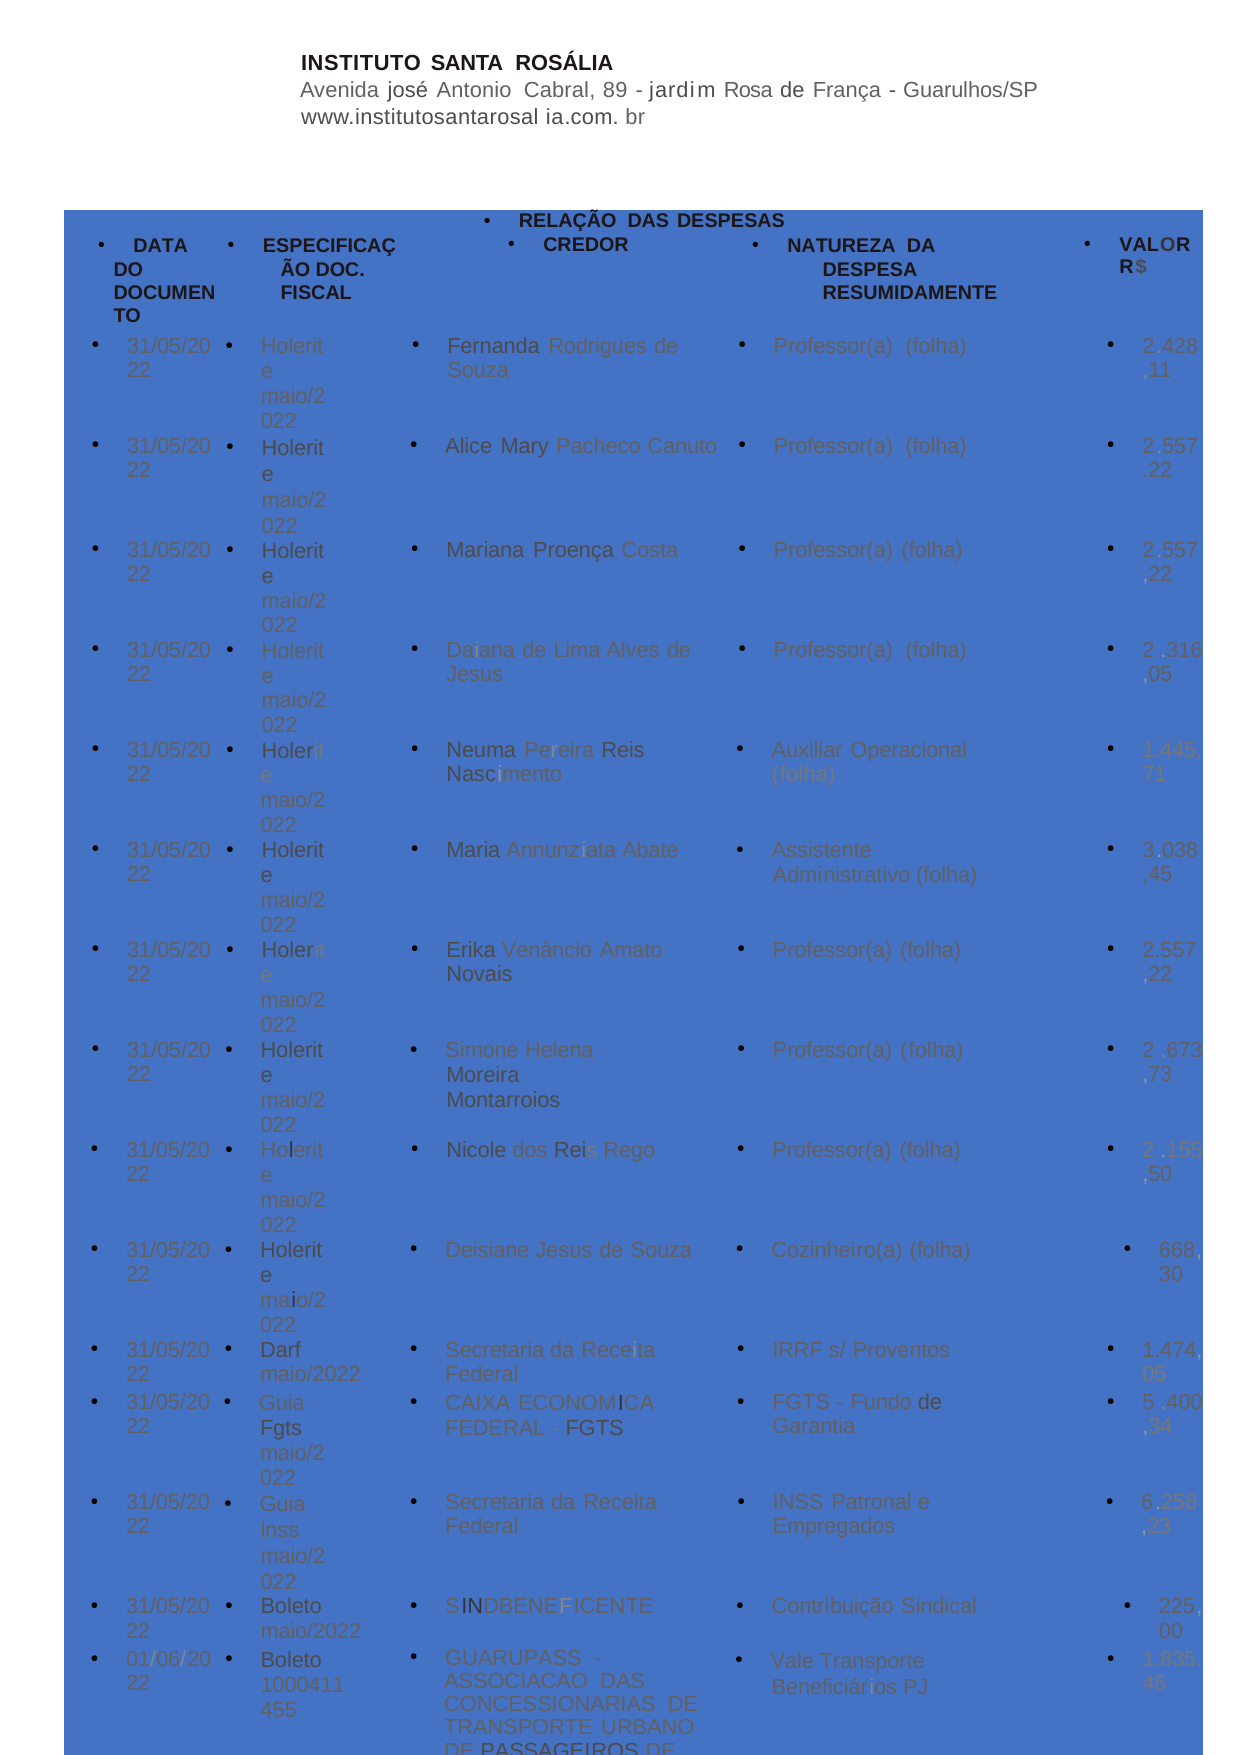

INSTITUTO SANTA ROSÁLIA
Avenida josé Antonio Cabral, 89 - jardim Rosa de França - Guarulhos/SP www.institutosantarosal ia.com. br
| RELAÇÃO DAS DESPESAS | | | | |
| --- | --- | --- | --- | --- |
| DATA DO DOCUMENTO | ESPECIFICAÇÃO DOC. FISCAL | CREDOR | NATUREZA DA DESPESA RESUMIDAMENTE | VALOR R$ |
| 31/05/2022 | Holerite maio/2022 | Fernanda Rodrigues de Souza | Professor(a) (folha) | 2.428,11 |
| 31/05/2022 | Holerite maio/2022 | Alice Mary Pacheco Canuto | Professor(a) (folha) | 2.557.22 |
| 31/05/2022 | Holerite maio/2022 | Mariana Proença Costa | Professor(a) (folha) | 2.557,22 |
| 31/05/2022 | Holerite maio/2022 | Daiana de Lima Alves de Jesus | Professor(a) (folha) | 2 .316,05 |
| 31/05/2022 | Holerite maio/2022 | Neuma Pereira Reis Nascimento | Auxiliar Operacional (folha) | 1.445,71 |
| 31/05/2022 | Holerite maio/2022 | Maria Annunziata Abate | Assistente Administrativo (folha) | 3.038,45 |
| 31/05/2022 | Holerite maio/2022 | Erika Venâncio Amato Novais | Professor(a) (folha) | 2.557,22 |
| 31/05/2022 | Holerite maio/2022 | Simone Helena Moreira Montarroios | Professor(a) (folha) | 2 .673,73 |
| 31/05/2022 | Holerite maio/2022 | Nicole dos Reis Rego | Professor(a) (folha) | 2 .155,50 |
| 31/05/2022 | Holerite maio/2022 | Deisiane Jesus de Souza | Cozinheiro(a) (folha) | 668,30 |
| 31/05/2022 | Darf maio/2022 | Secretaria da Receita Federal | IRRF s/ Proventos | 1.474,05 |
| 31/05/2022 | Guia Fgts maio/2022 | CAIXA ECONOMICA FEDERAL - FGTS | FGTS - Fundo de Garantia | 5 .400,34 |
| 31/05/2022 | Guia lnss maio/2022 | Secretaria da Receita Federal | INSS Patronal e Empregados | 6.258,23 |
| 31/05/2022 | Boleto maio/2022 | SINDBENEFICENTE | Contribuição Sindical | 225,00 |
| 01/06/2022 | Boleto 1000411455 | GUARUPASS - ASSOCIACAO DAS CONCESSIONARIAS DE TRANSPORTE URBANO DE PASSAGEIROS DE GUARULHOS E REGIAO | Vale Transporte Beneficiários PJ | 1.835.46 |
| 01/06/2022 | Nota fiscal de serviços NF.577916 | sodexo pass do Brasil serviços e comercio SA | Vale Alimentação/Refeição PJ | 3.853,80 |
| 02/06/2022 | Fatura Fatura 33705 | RP COMERCIO DE COPIADORAS LTDA -EPP | Locação de Impressoras PJ | 330.52 |
| 02/06/2022 | Guia Fgts junho/2022 | CAIXA ECONOMICA FEDERAL - FGTS | FGTS - Fundo de Garantia | 2 .360.24 |
| 03/06/2022 | Extrato/Tarifa junho/2022 | BANCO DO BRASIL SA (Agência. 2876) | Financeira | 5,00 |
| 07/06/2022 | Nota fiscal de serviços N.F 6249 | EVYDENCE MEDICINA DO TRABALHO EIRELI | Medicina do Trabalho | 135,00 |
| 08/06/2022 | Nota Fiscal NF 8193 | RODOLFO R. DE OLIVEIRA PRODUTOS DE LIMPEZA | Higiene e Limpeza | 3.525 ,88 |
o,;,, 7 ?n?